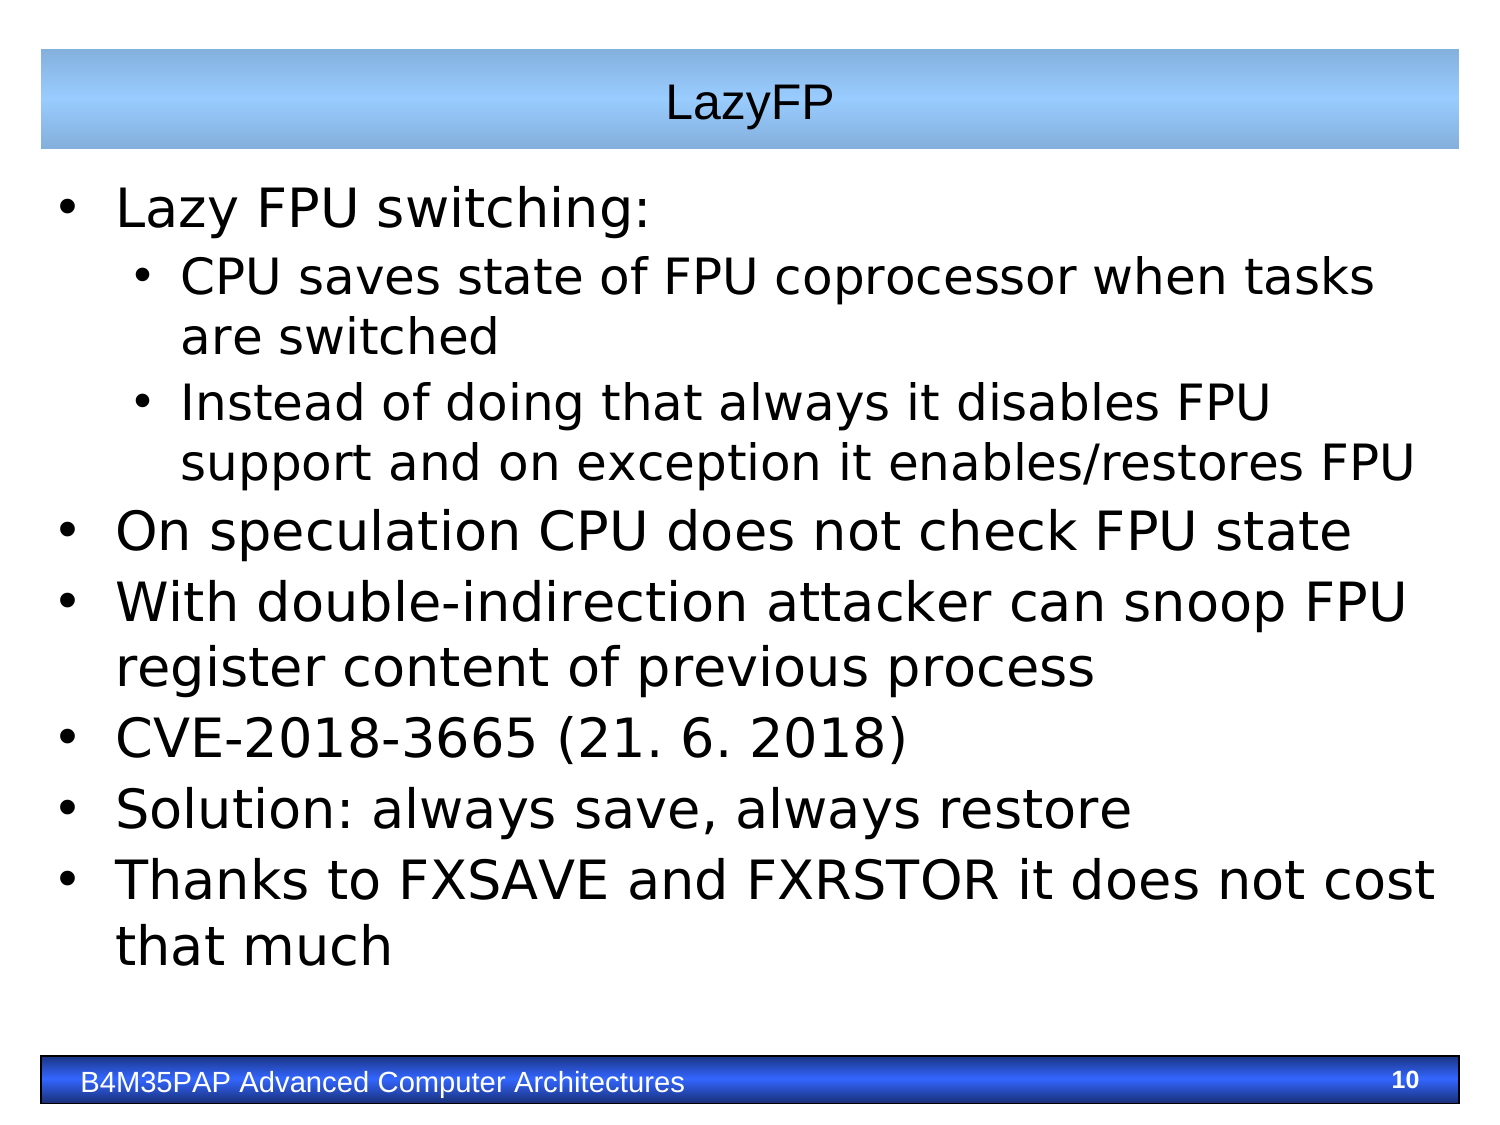

# LazyFP
Lazy FPU switching:
CPU saves state of FPU coprocessor when tasks are switched
Instead of doing that always it disables FPU support and on exception it enables/restores FPU
On speculation CPU does not check FPU state
With double-indirection attacker can snoop FPU register content of previous process
CVE-2018-3665 (21. 6. 2018)
Solution: always save, always restore
Thanks to FXSAVE and FXRSTOR it does not cost that much